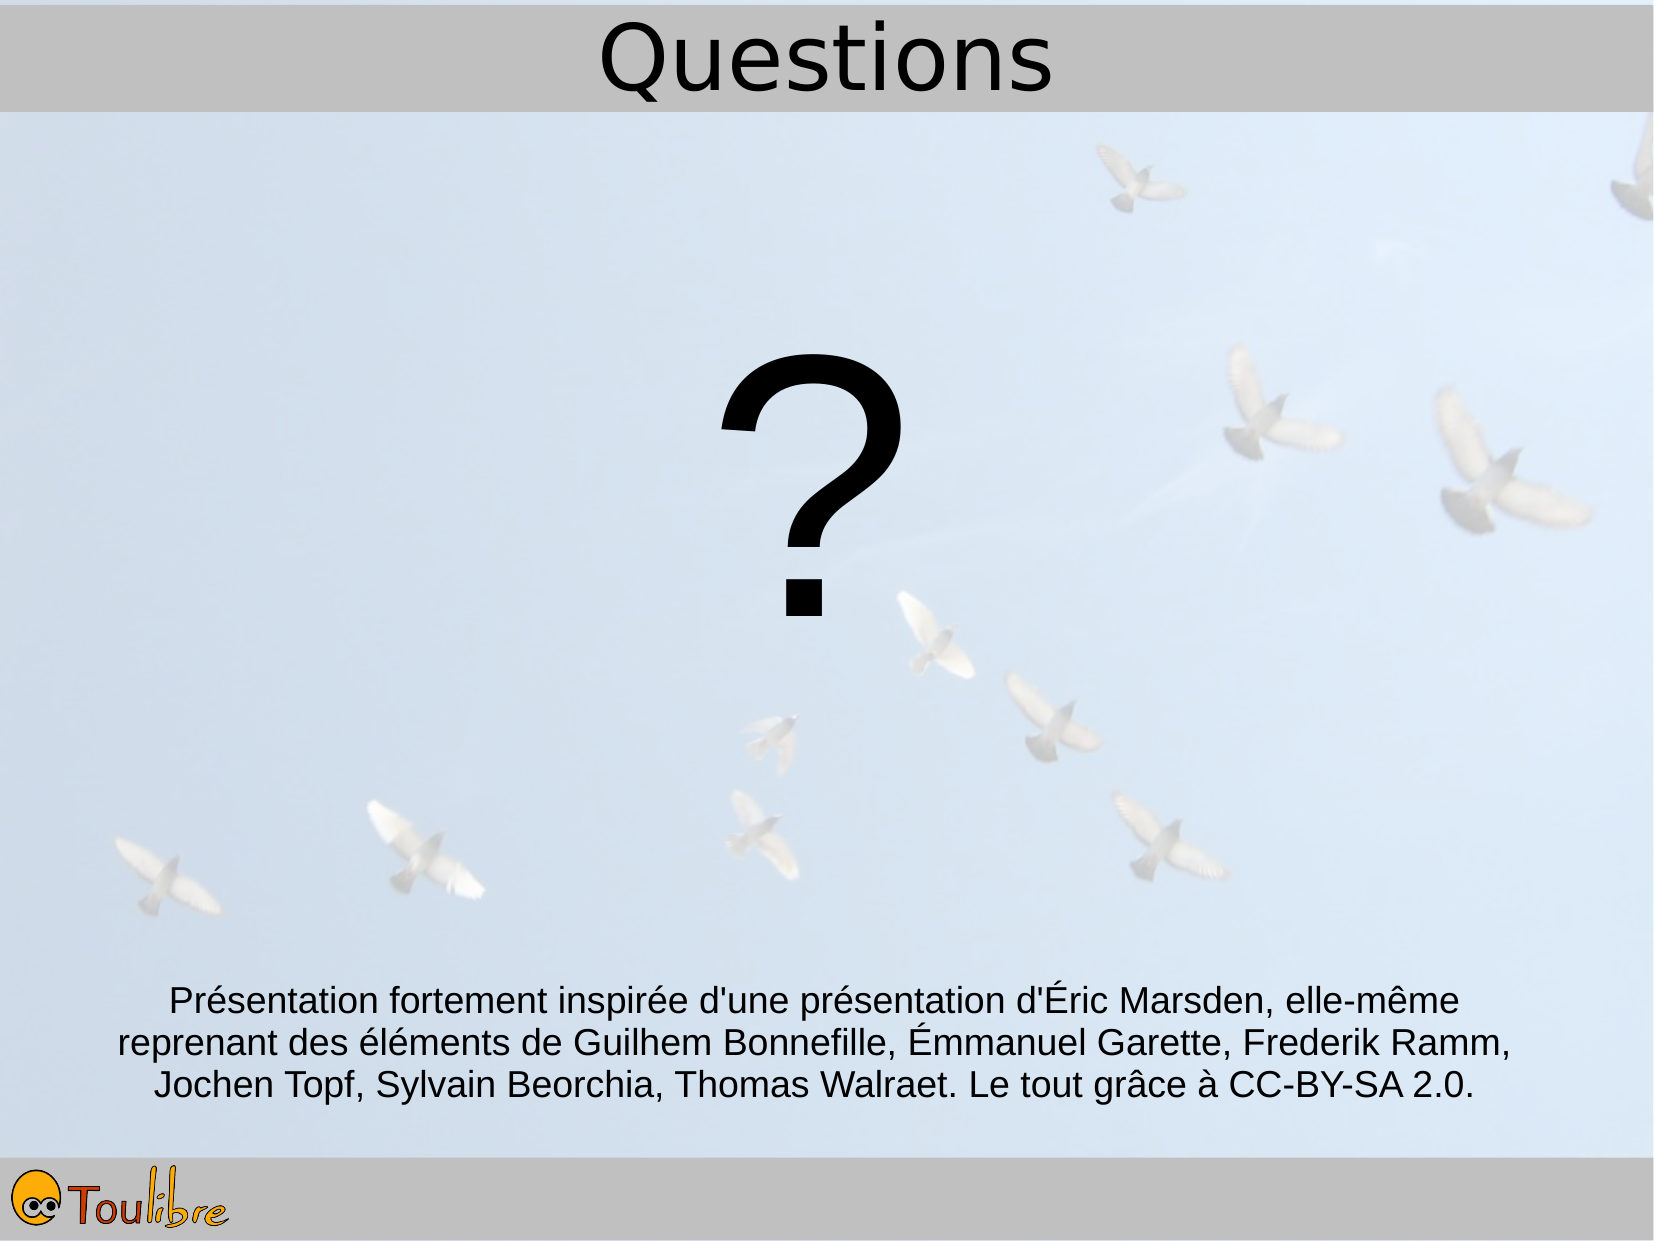

# Questions
?
Présentation fortement inspirée d'une présentation d'Éric Marsden, elle-même reprenant des éléments de Guilhem Bonnefille, Émmanuel Garette, Frederik Ramm, Jochen Topf, Sylvain Beorchia, Thomas Walraet. Le tout grâce à CC-BY-SA 2.0.